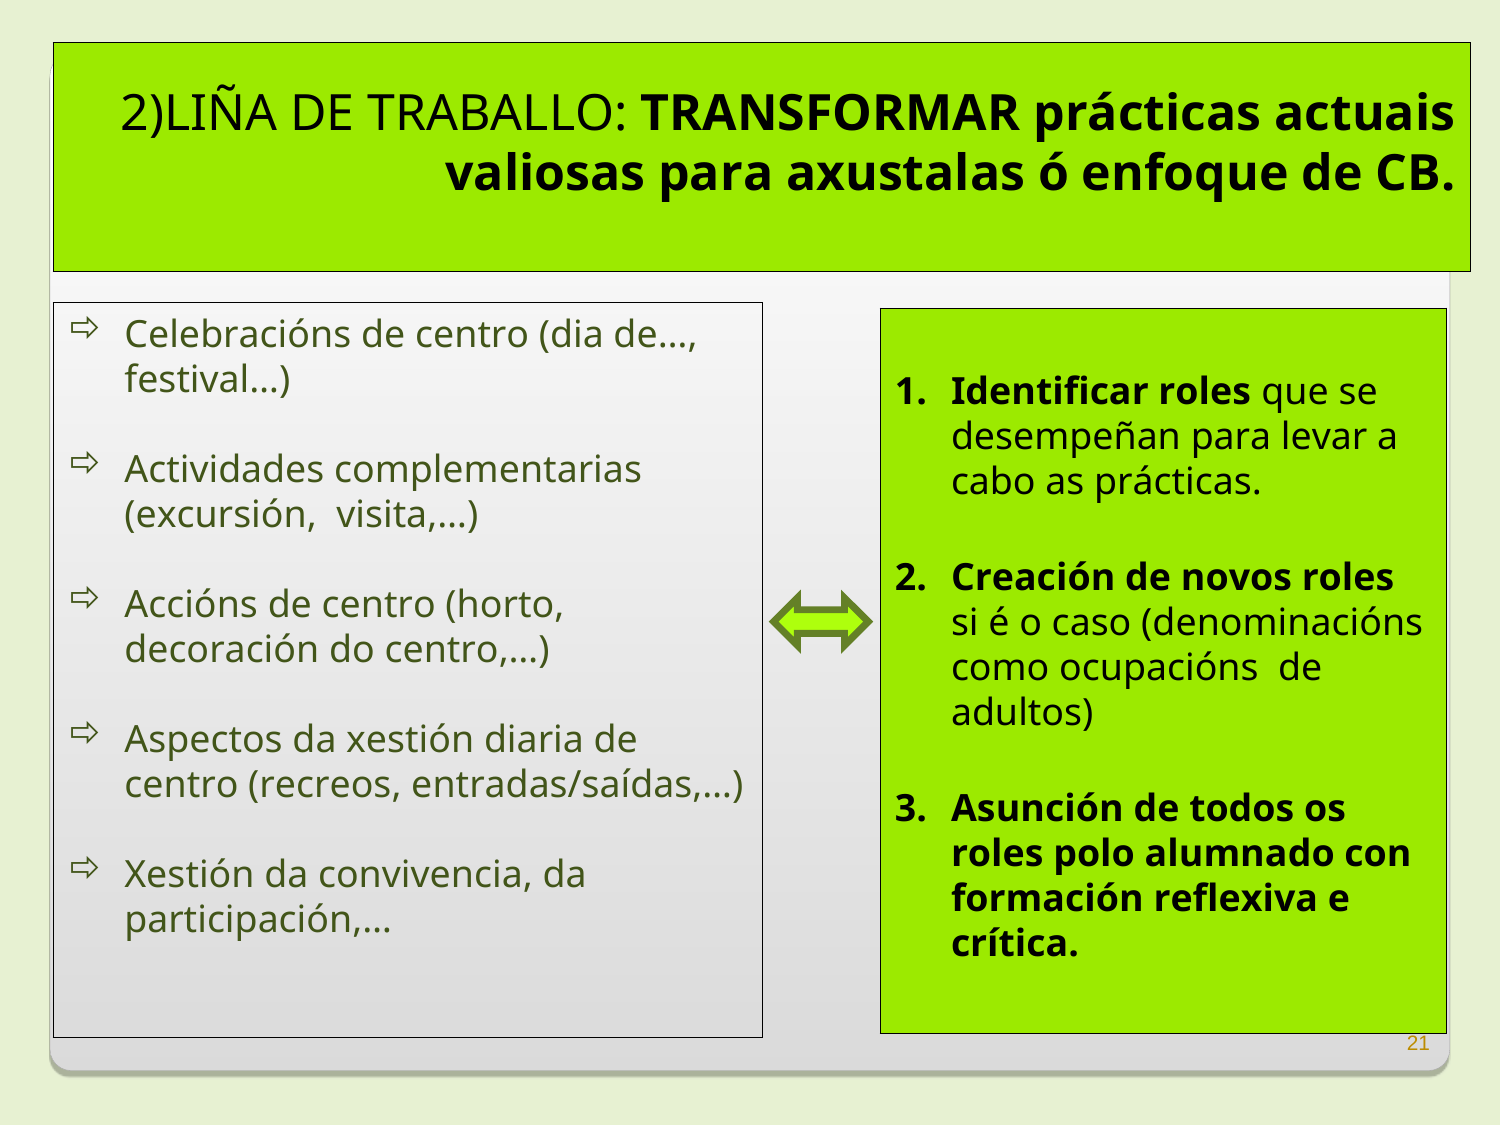

| LIÑA DE TRABALLO: TRANSFORMAR prácticas actuais valiosas para axustalas ó enfoque de CB. |
| --- |
| Celebracións de centro (dia de…, festival…) Actividades complementarias (excursión, visita,…) Accións de centro (horto, decoración do centro,…) Aspectos da xestión diaria de centro (recreos, entradas/saídas,…) Xestión da convivencia, da participación,… |
| --- |
| Identificar roles que se desempeñan para levar a cabo as prácticas. Creación de novos roles si é o caso (denominacións como ocupacións de adultos) Asunción de todos os roles polo alumnado con formación reflexiva e crítica. |
| --- |